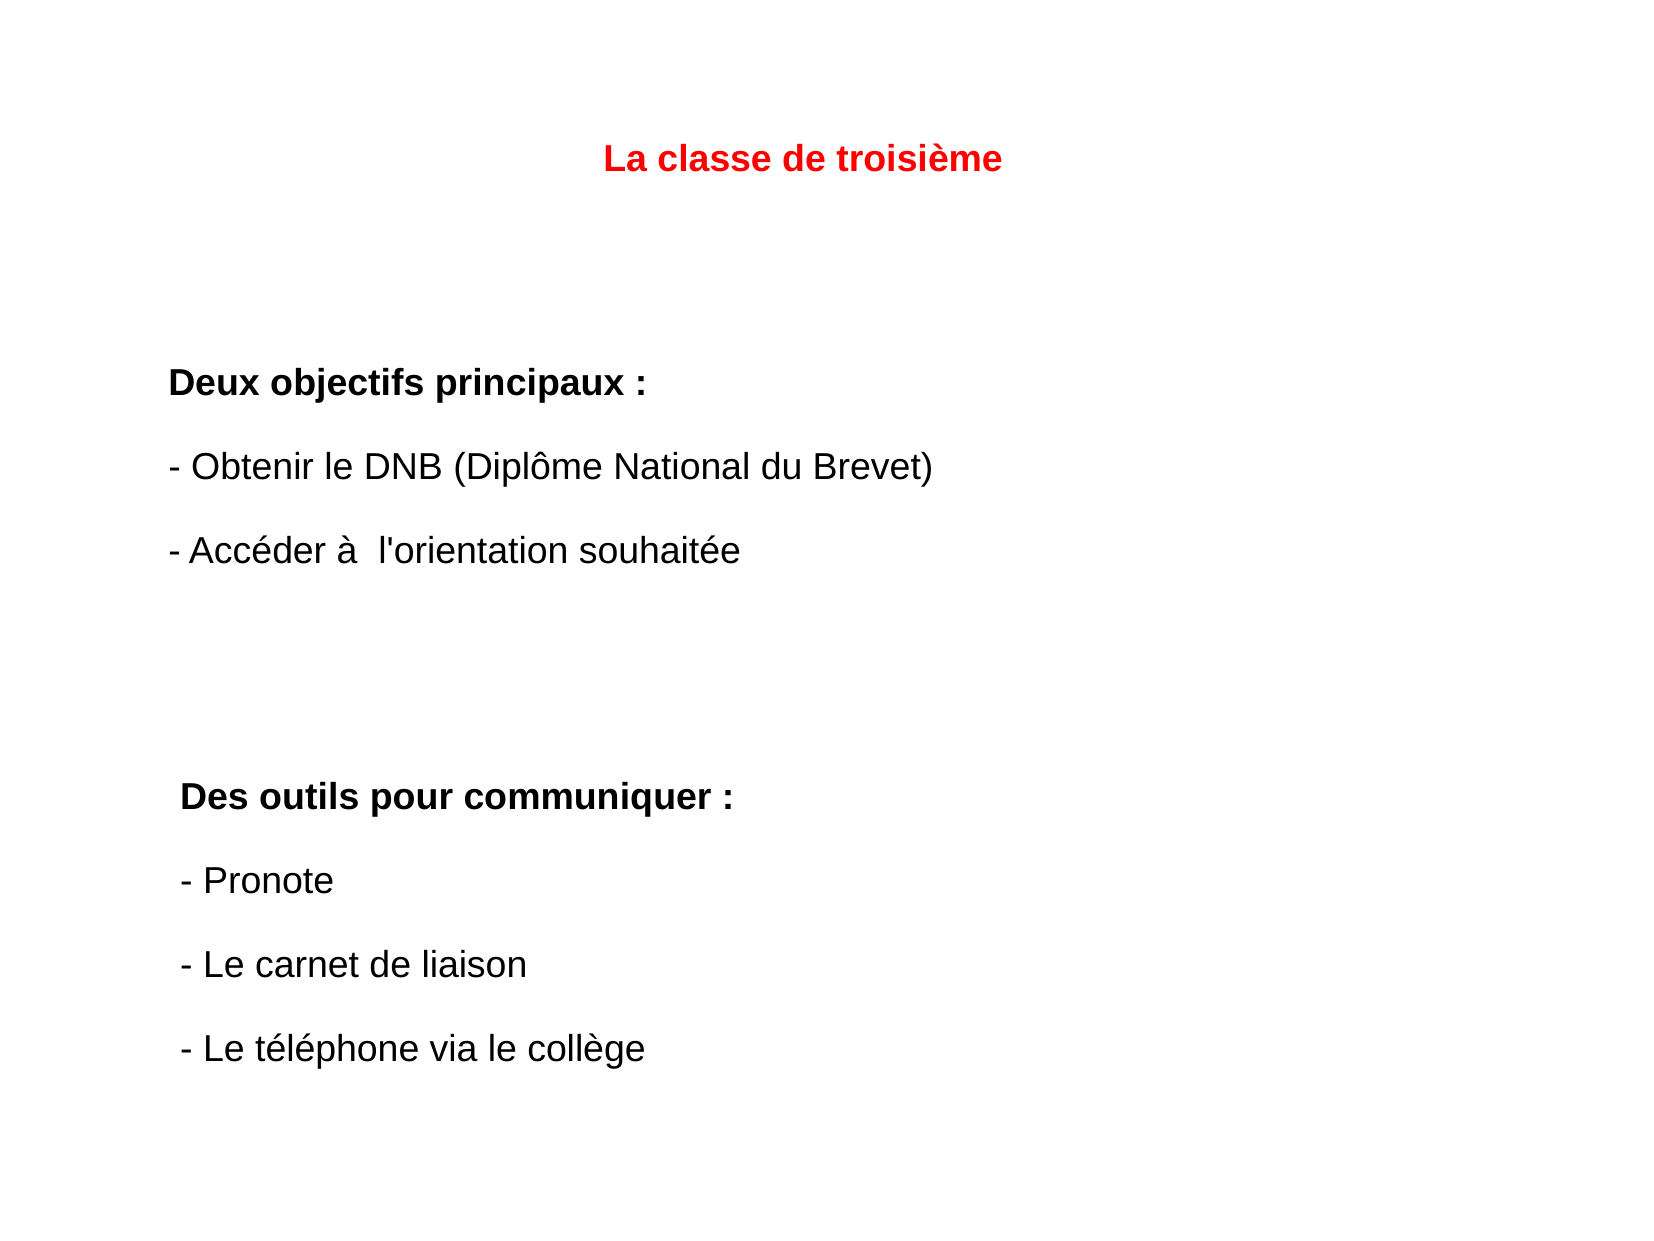

La classe de troisième
Deux objectifs principaux :
- Obtenir le DNB (Diplôme National du Brevet)
- Accéder à l'orientation souhaitée
Des outils pour communiquer :
- Pronote
- Le carnet de liaison
- Le téléphone via le collège